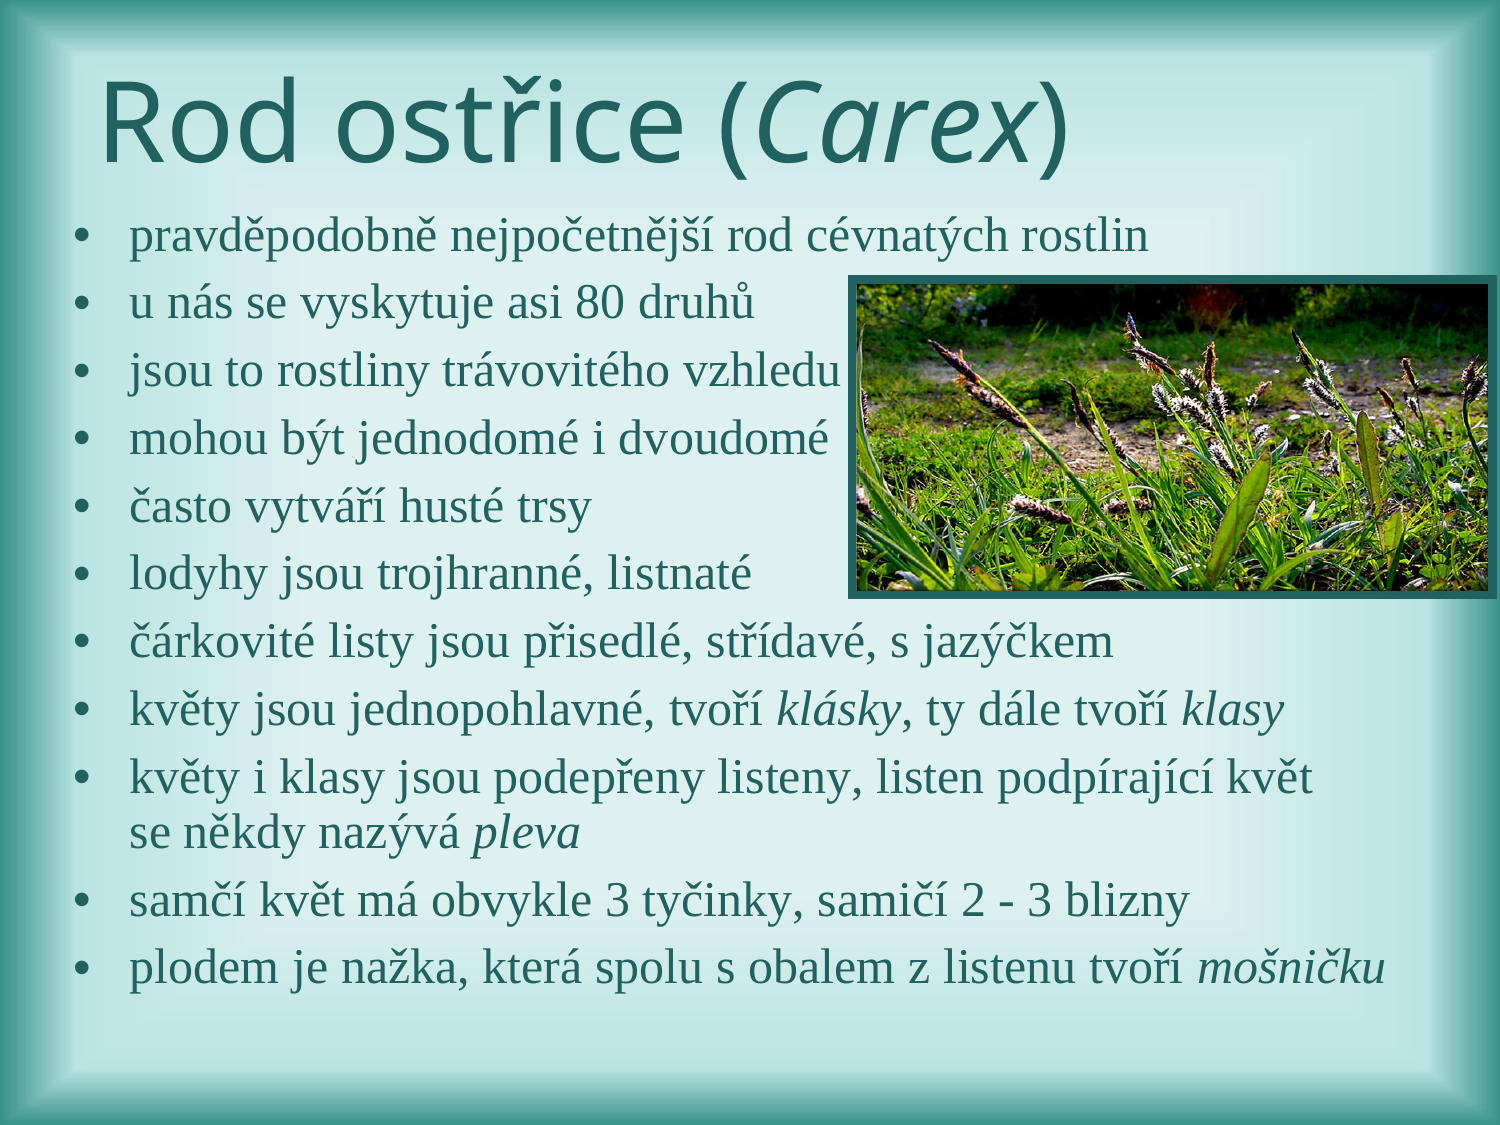

Rod ostřice (Carex)
# pravděpodobně nejpočetnější rod cévnatých rostlin
u nás se vyskytuje asi 80 druhů
jsou to rostliny trávovitého vzhledu
mohou být jednodomé i dvoudomé
často vytváří husté trsy
lodyhy jsou trojhranné, listnaté
čárkovité listy jsou přisedlé, střídavé, s jazýčkem
květy jsou jednopohlavné, tvoří klásky, ty dále tvoří klasy
květy i klasy jsou podepřeny listeny, listen podpírající květ
se někdy nazývá pleva
samčí květ má obvykle 3 tyčinky, samičí 2 - 3 blizny
plodem je nažka, která spolu s obalem z listenu tvoří mošničku